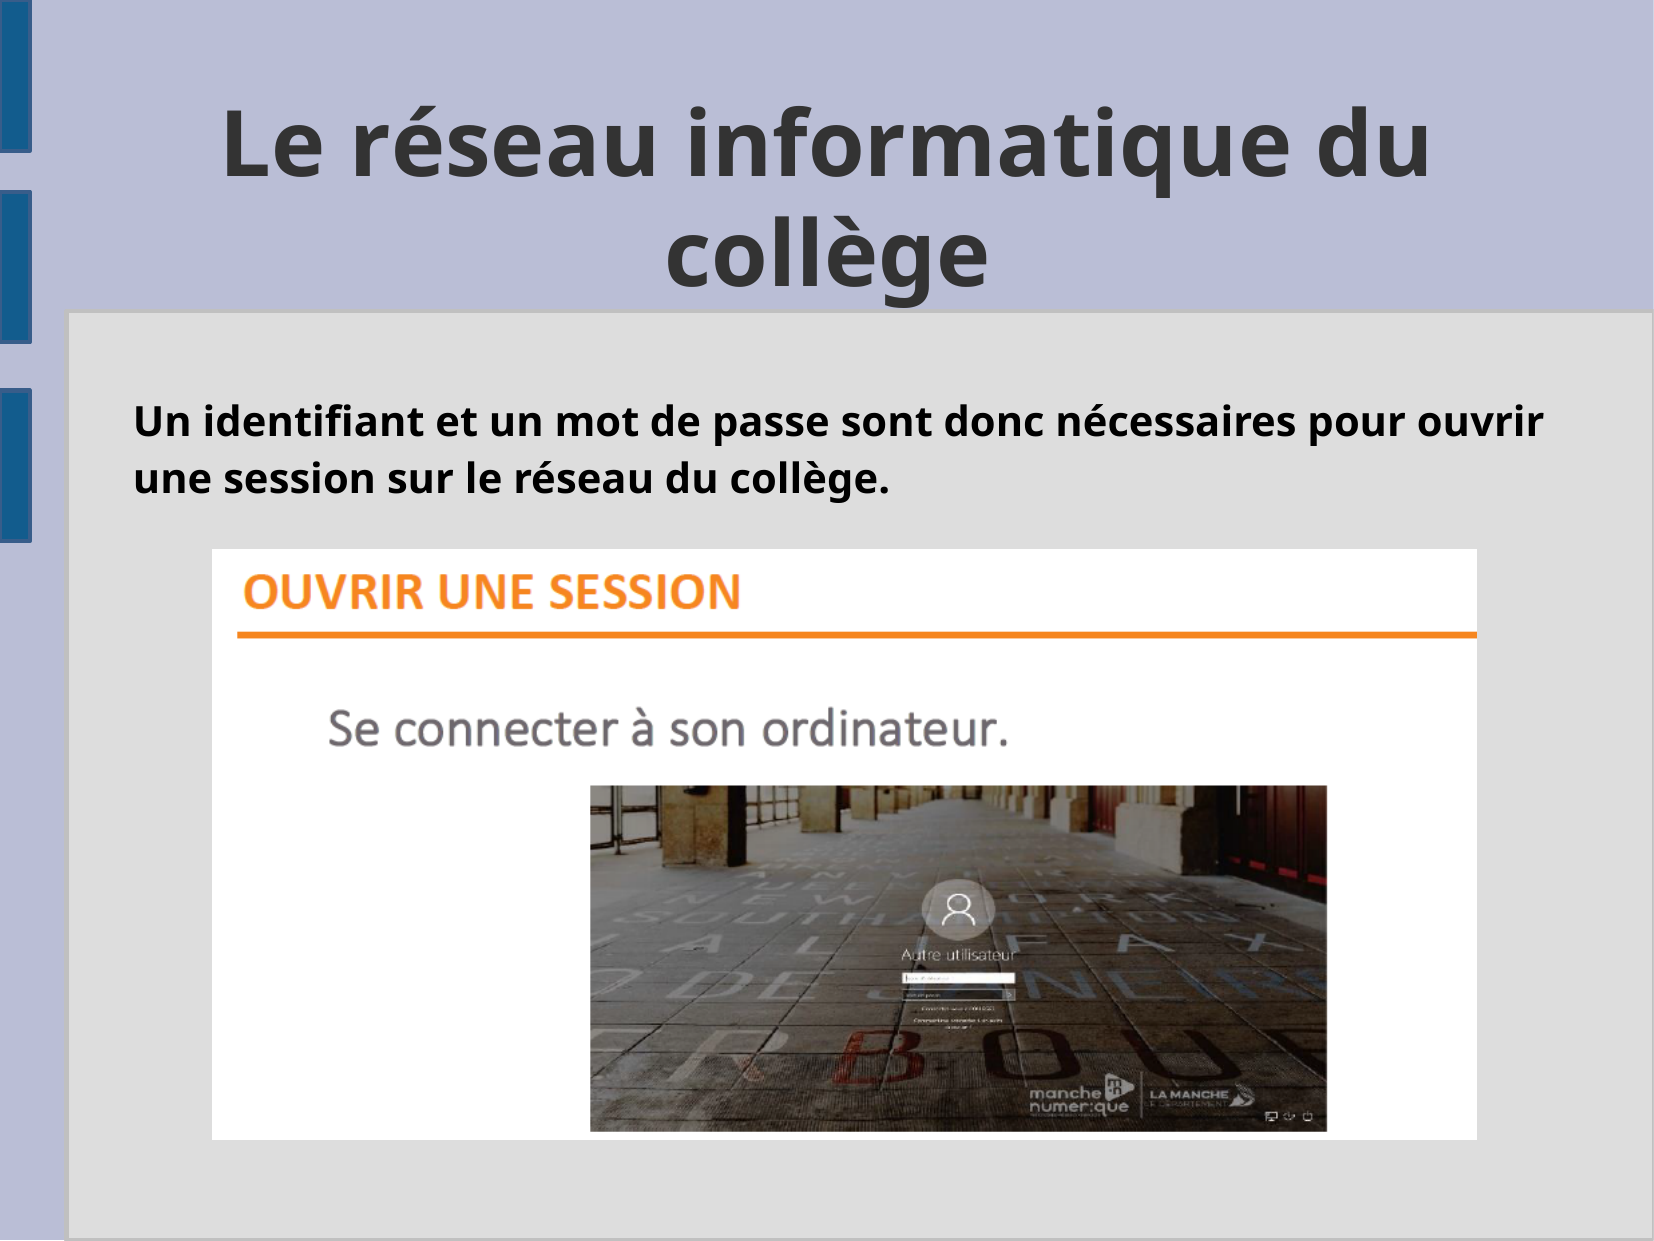

# Le réseau informatique du collège
Un identifiant et un mot de passe sont donc nécessaires pour ouvrir une session sur le réseau du collège.